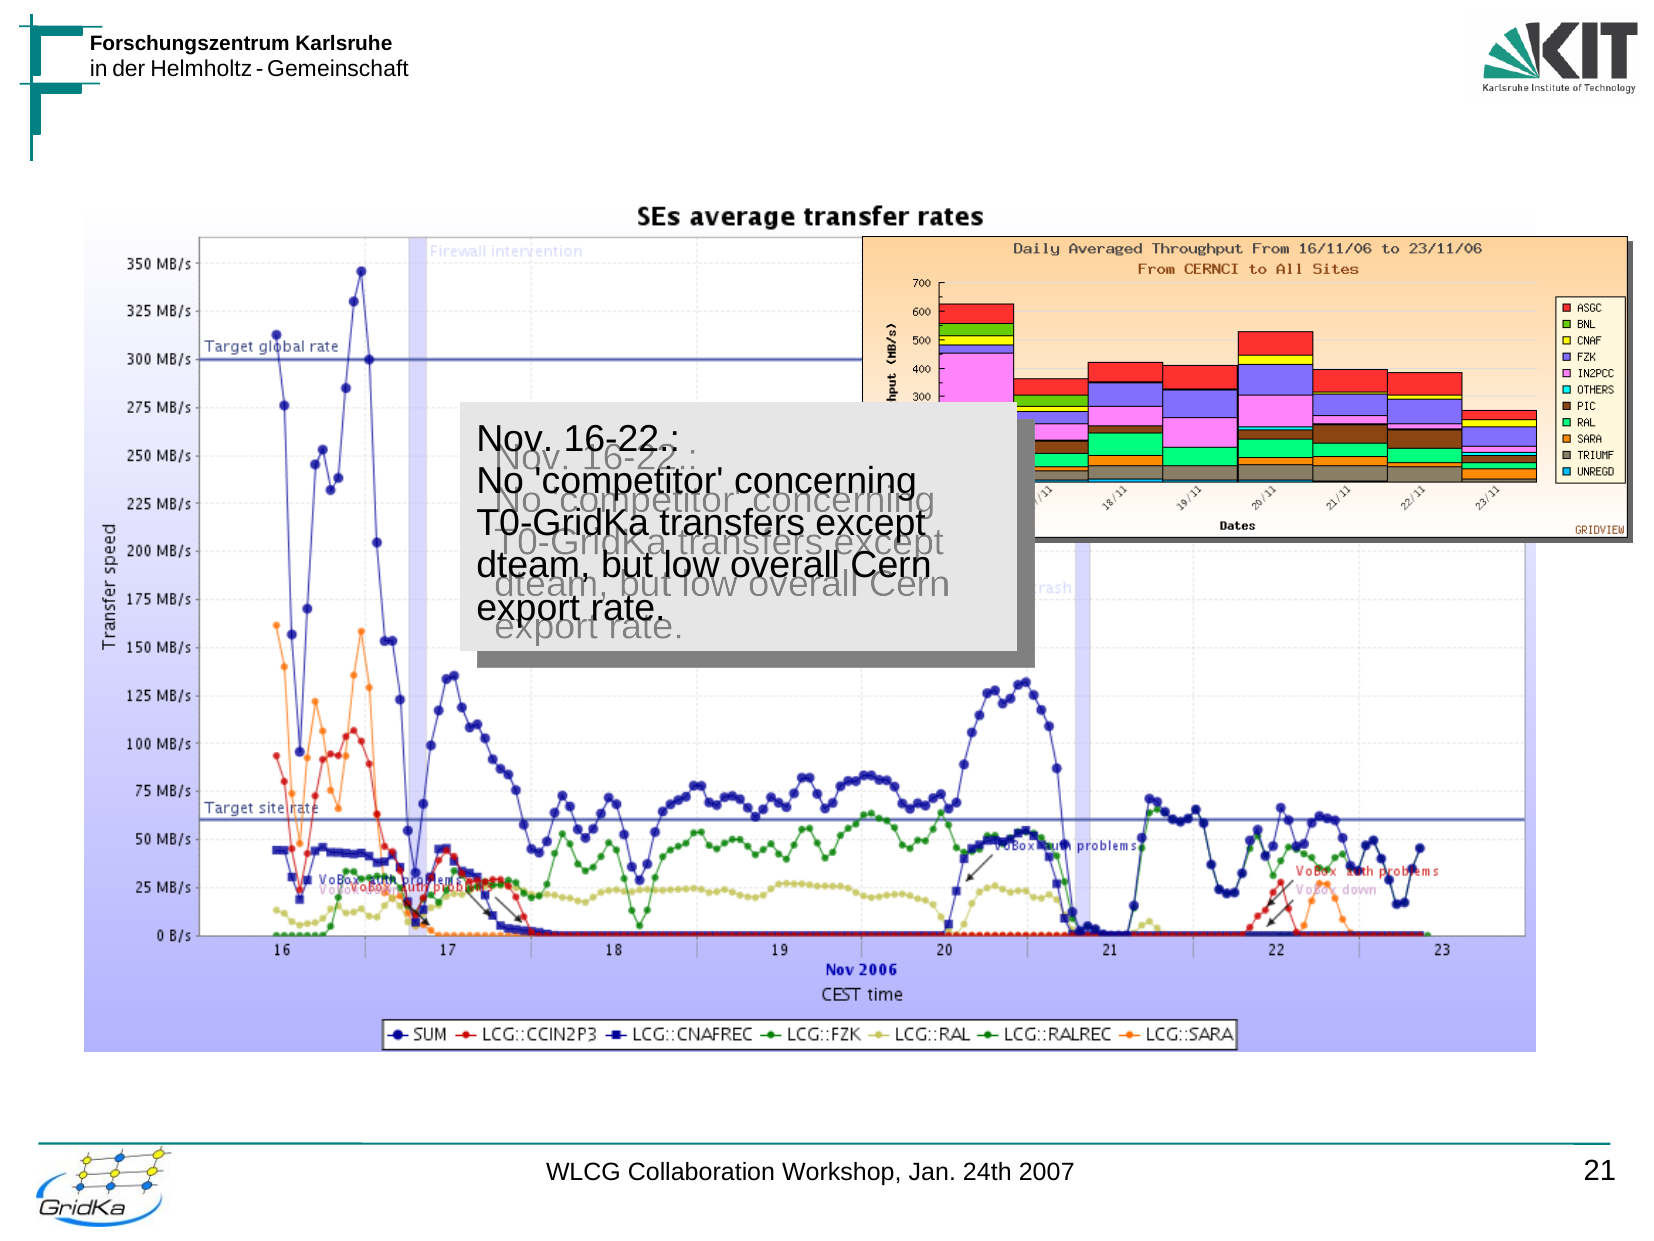

Nov. 16-22.:
No 'competitor' concerning
T0-GridKa transfers except dteam, but low overall Cern export rate.